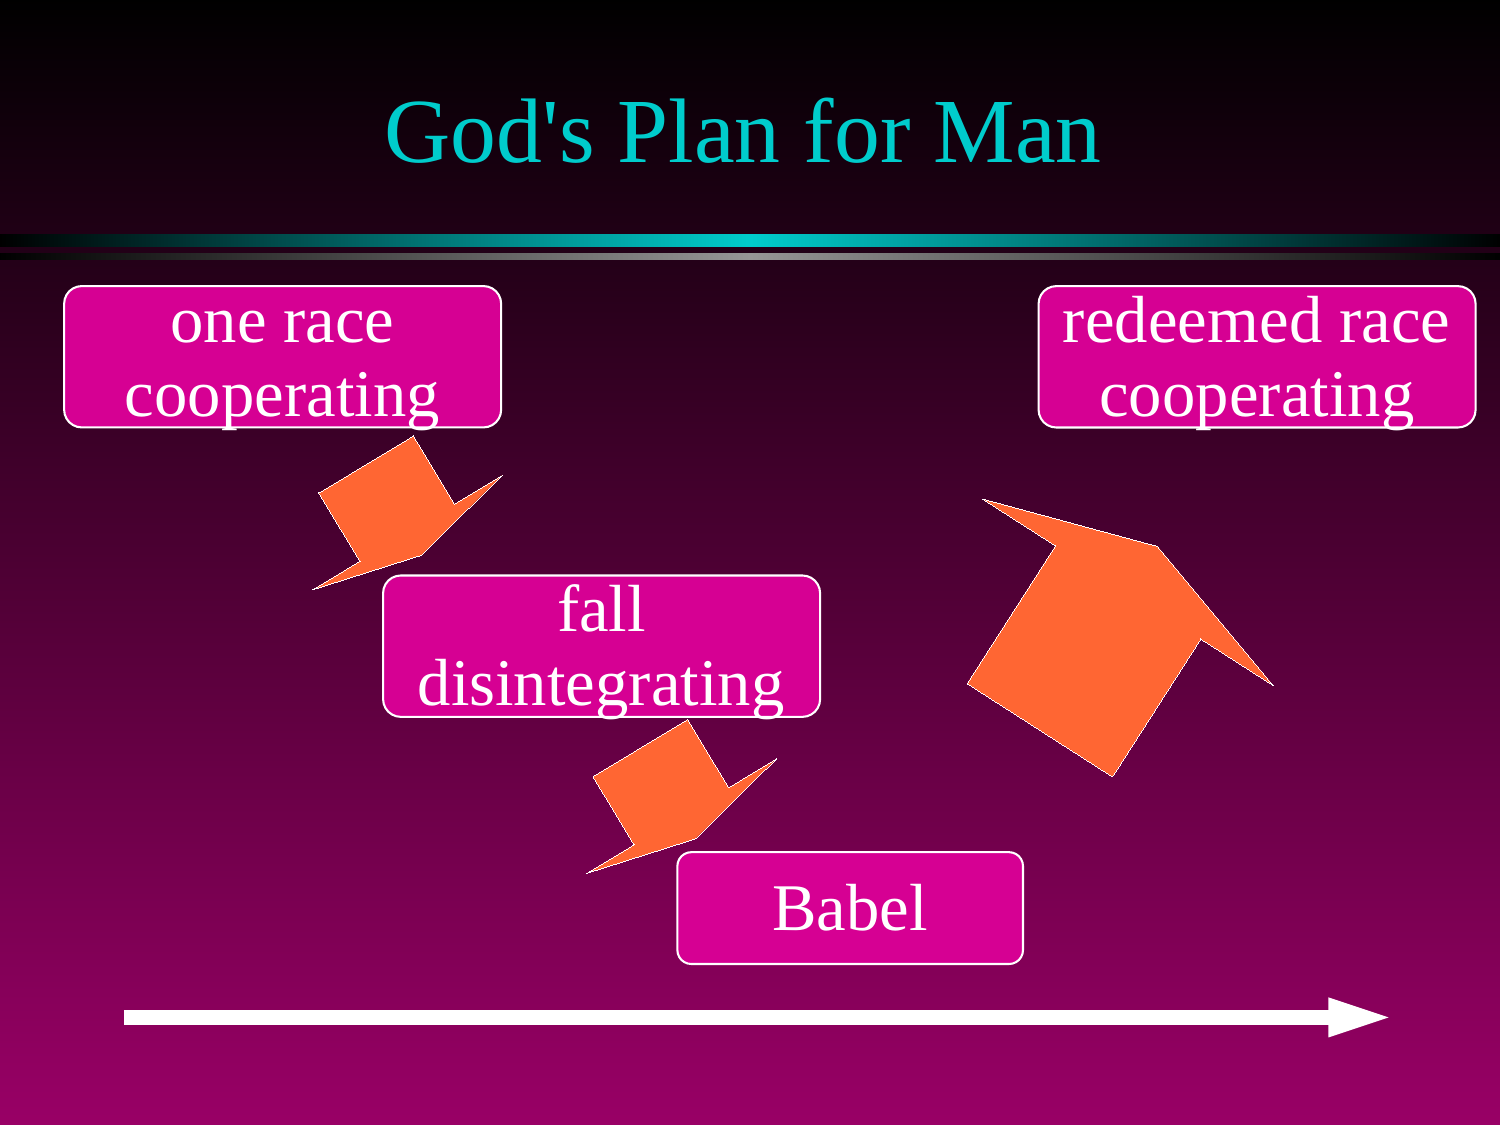

# God's Plan for Man
one race
cooperating
redeemed race
cooperating
fall
disintegrating
Babel